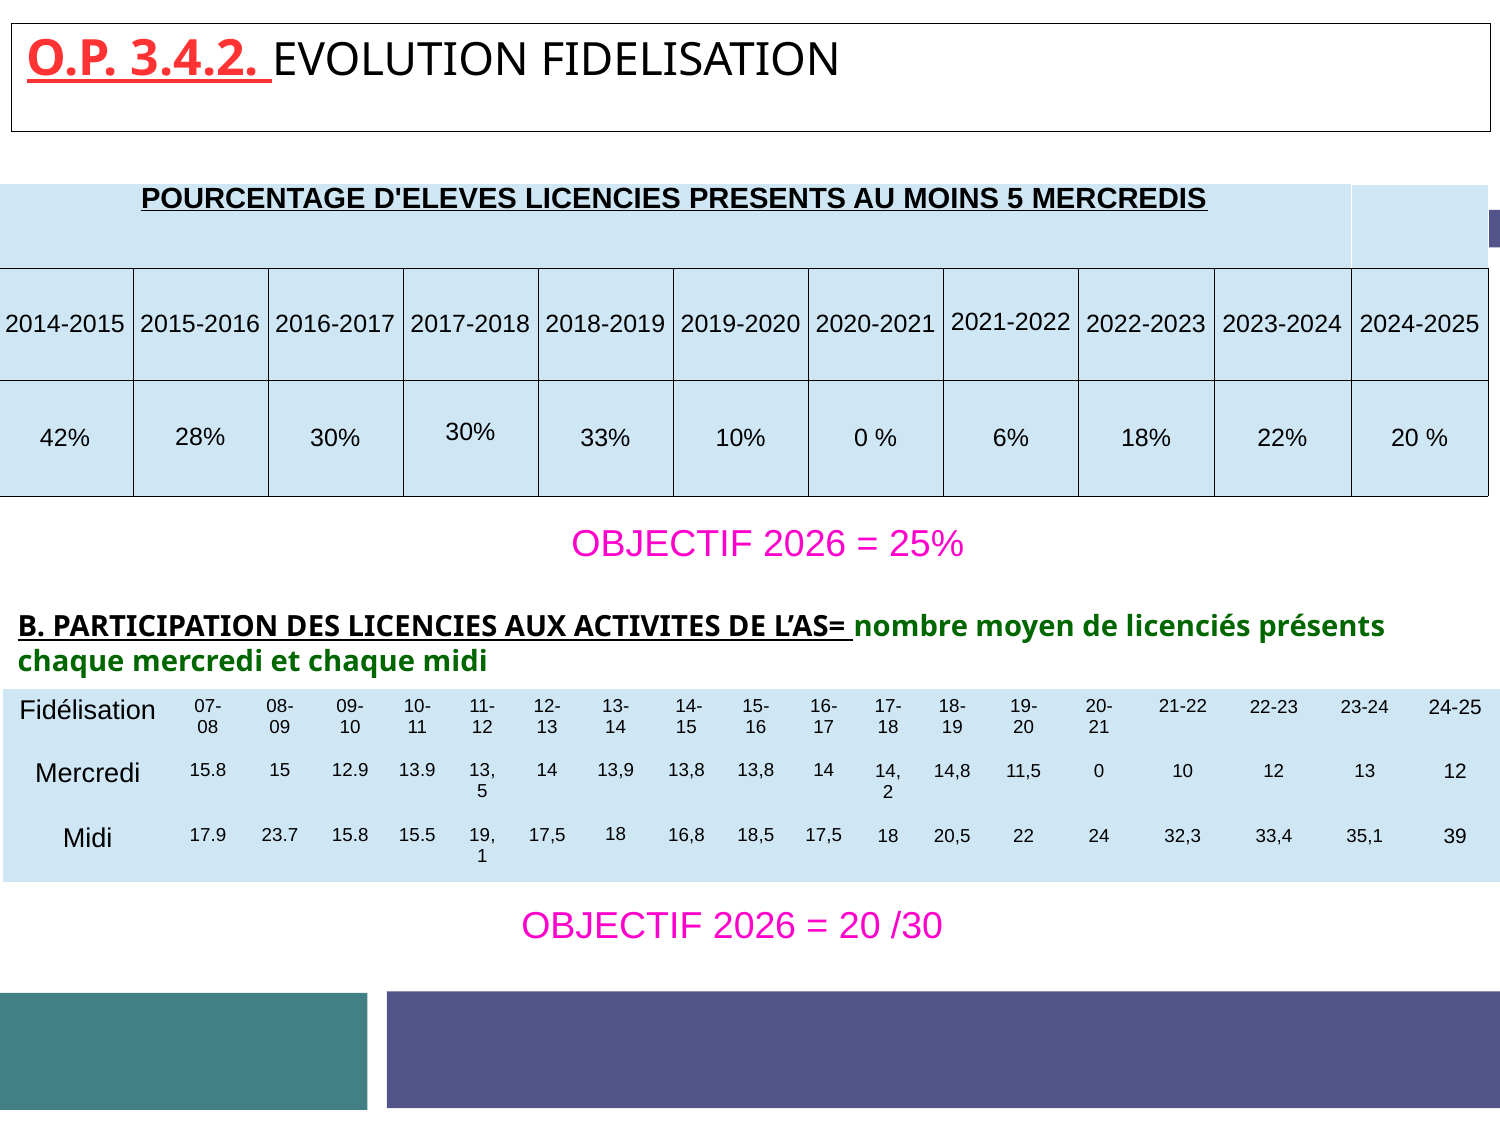

#
O.P. 3.4.2. EVOLUTION FIDELISATION
| POURCENTAGE D'ELEVES LICENCIES PRESENTS AU MOINS 5 MERCREDIS | | | | | | | | | | |
| --- | --- | --- | --- | --- | --- | --- | --- | --- | --- | --- |
| 2014-2015 | 2015-2016 | 2016-2017 | 2017-2018 | 2018-2019 | 2019-2020 | 2020-2021 | 2021-2022 | 2022-2023 | 2023-2024 | 2024-2025 |
| 42% | 28% | 30% | 30% | 33% | 10% | 0 % | 6% | 18% | 22% | 20 % |
OBJECTIF 2026 = 25%
B. PARTICIPATION DES LICENCIES AUX ACTIVITES DE L’AS= nombre moyen de licenciés présents chaque mercredi et chaque midi
| Fidélisation | 07-08 | 08-09 | 09-10 | 10-11 | 11-12 | 12-13 | 13-14 | 14-15 | 15-16 | 16-17 | 17-18 | 18-19 | 19-20 | 20-21 | 21-22 | 22-23 | 23-24 | 24-25 |
| --- | --- | --- | --- | --- | --- | --- | --- | --- | --- | --- | --- | --- | --- | --- | --- | --- | --- | --- |
| Mercredi | 15.8 | 15 | 12.9 | 13.9 | 13,5 | 14 | 13,9 | 13,8 | 13,8 | 14 | 14,2 | 14,8 | 11,5 | 0 | 10 | 12 | 13 | 12 |
| Midi | 17.9 | 23.7 | 15.8 | 15.5 | 19,1 | 17,5 | 18 | 16,8 | 18,5 | 17,5 | 18 | 20,5 | 22 | 24 | 32,3 | 33,4 | 35,1 | 39 |
OBJECTIF 2026 = 20 /30